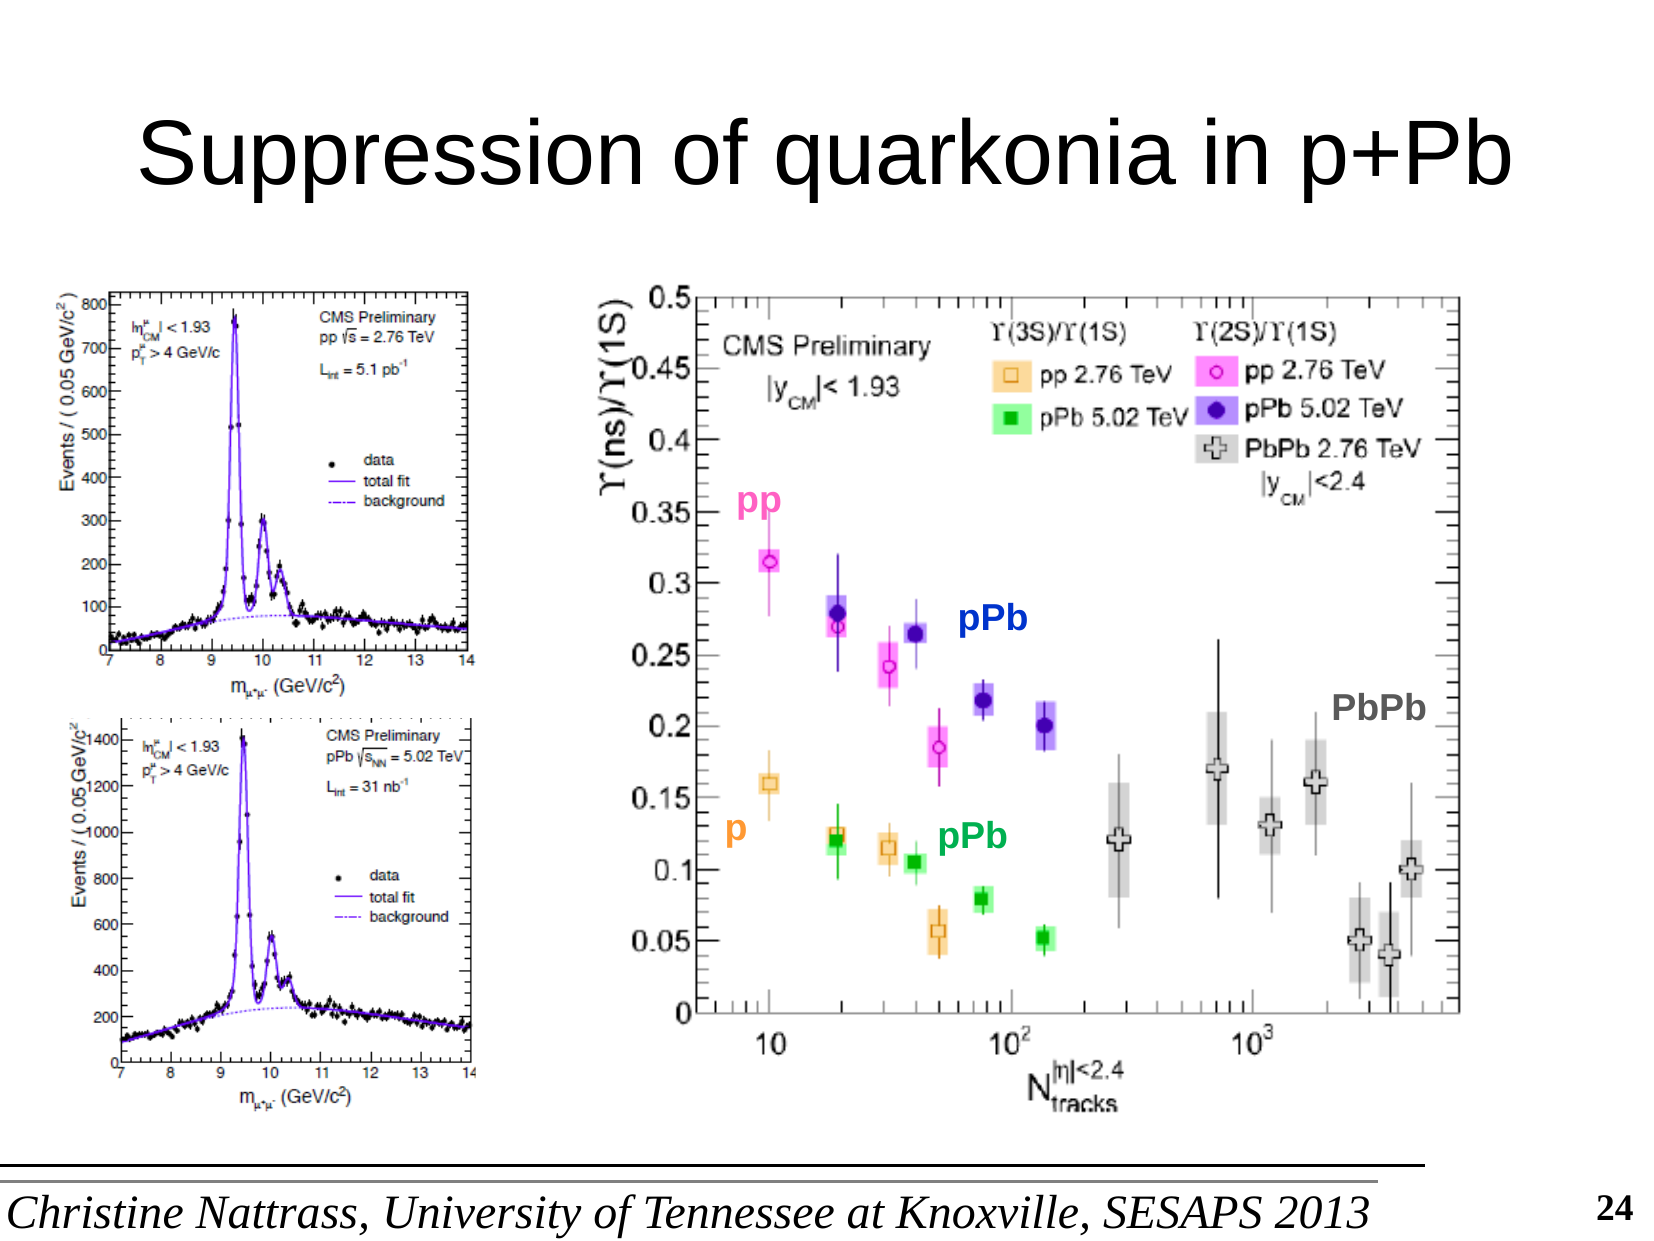

# Suppression of quarkonia in p+Pb
pp
pPb
PbPb
p
pPb